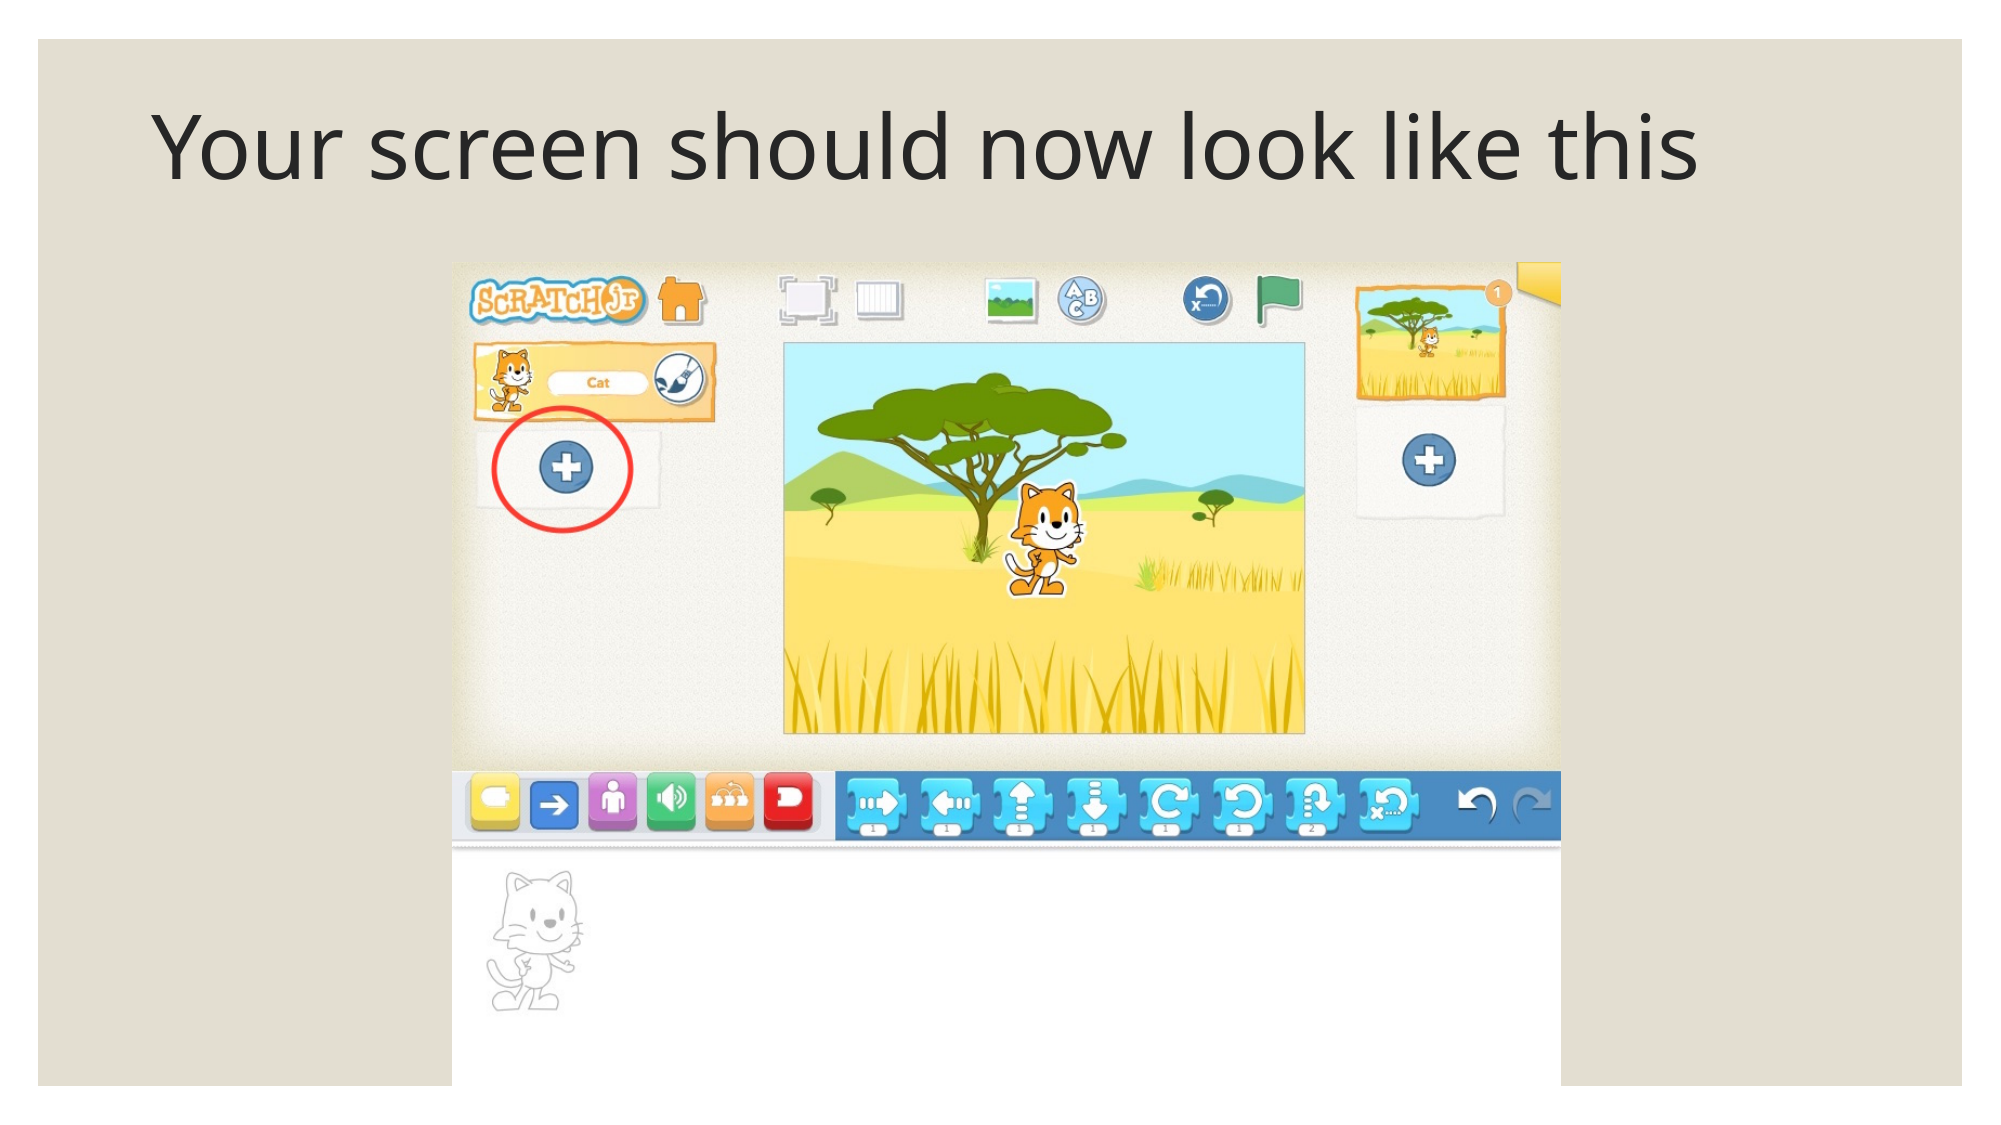

# Your screen should now look like this